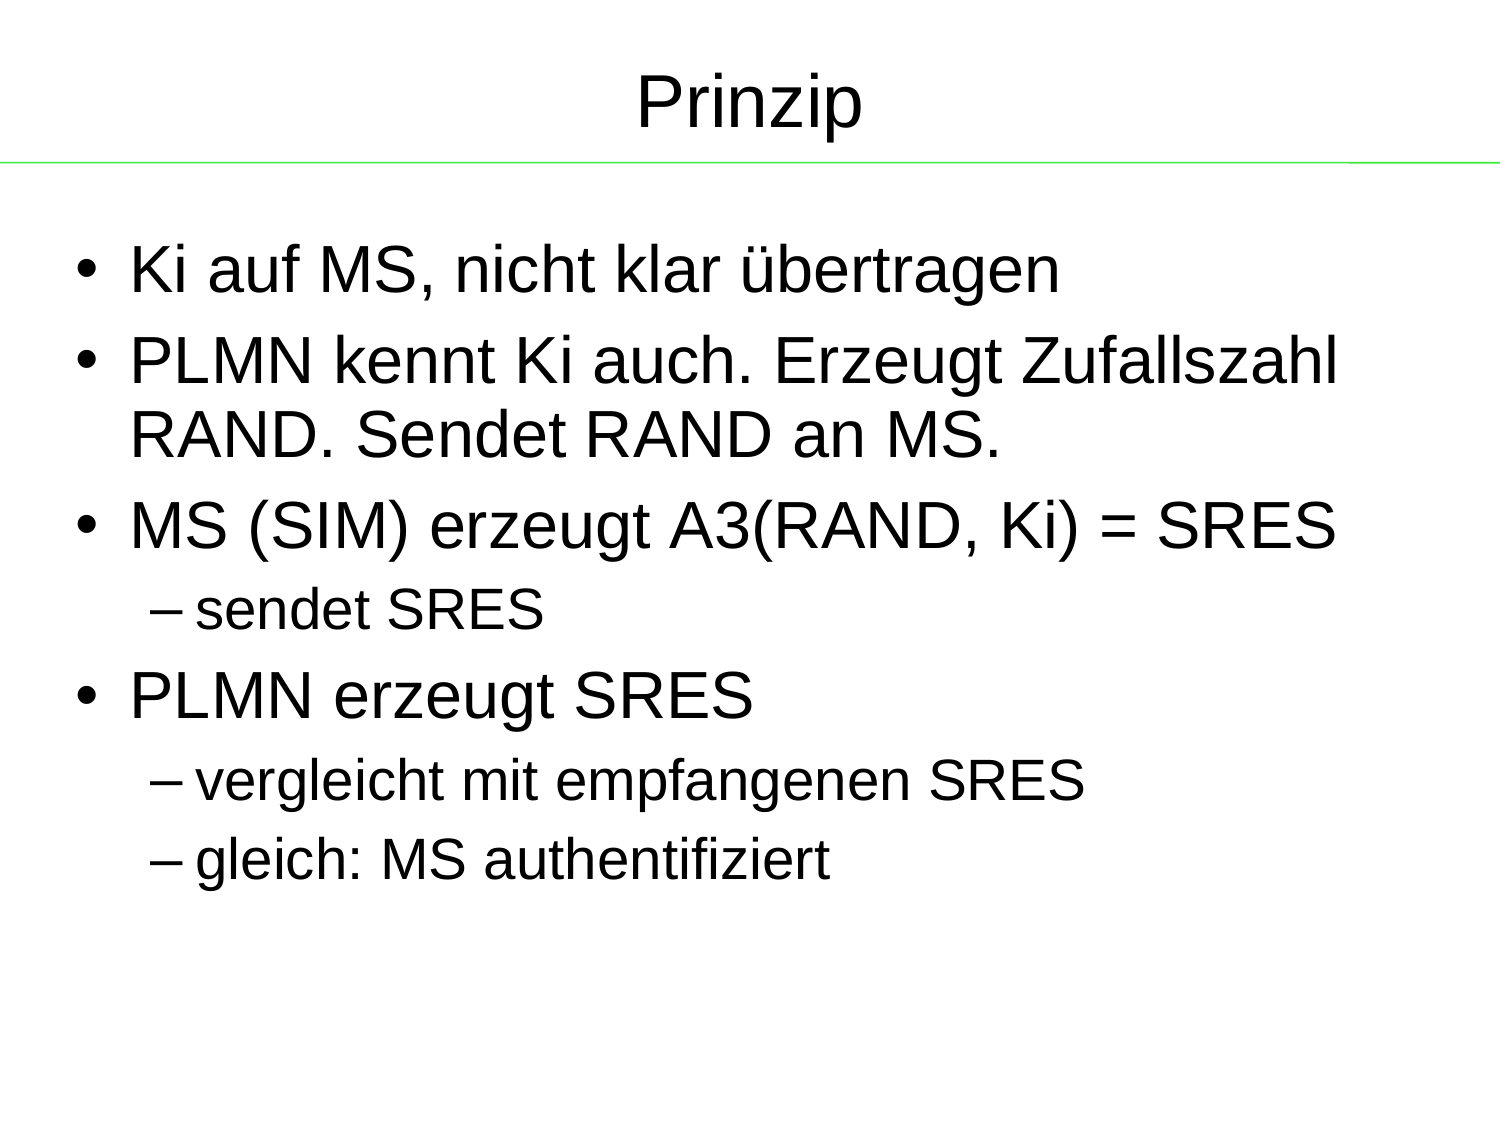

# Prinzip
Ki auf MS, nicht klar übertragen
PLMN kennt Ki auch. Erzeugt Zufallszahl RAND. Sendet RAND an MS.
MS (SIM) erzeugt A3(RAND, Ki) = SRES
sendet SRES
PLMN erzeugt SRES
vergleicht mit empfangenen SRES
gleich: MS authentifiziert